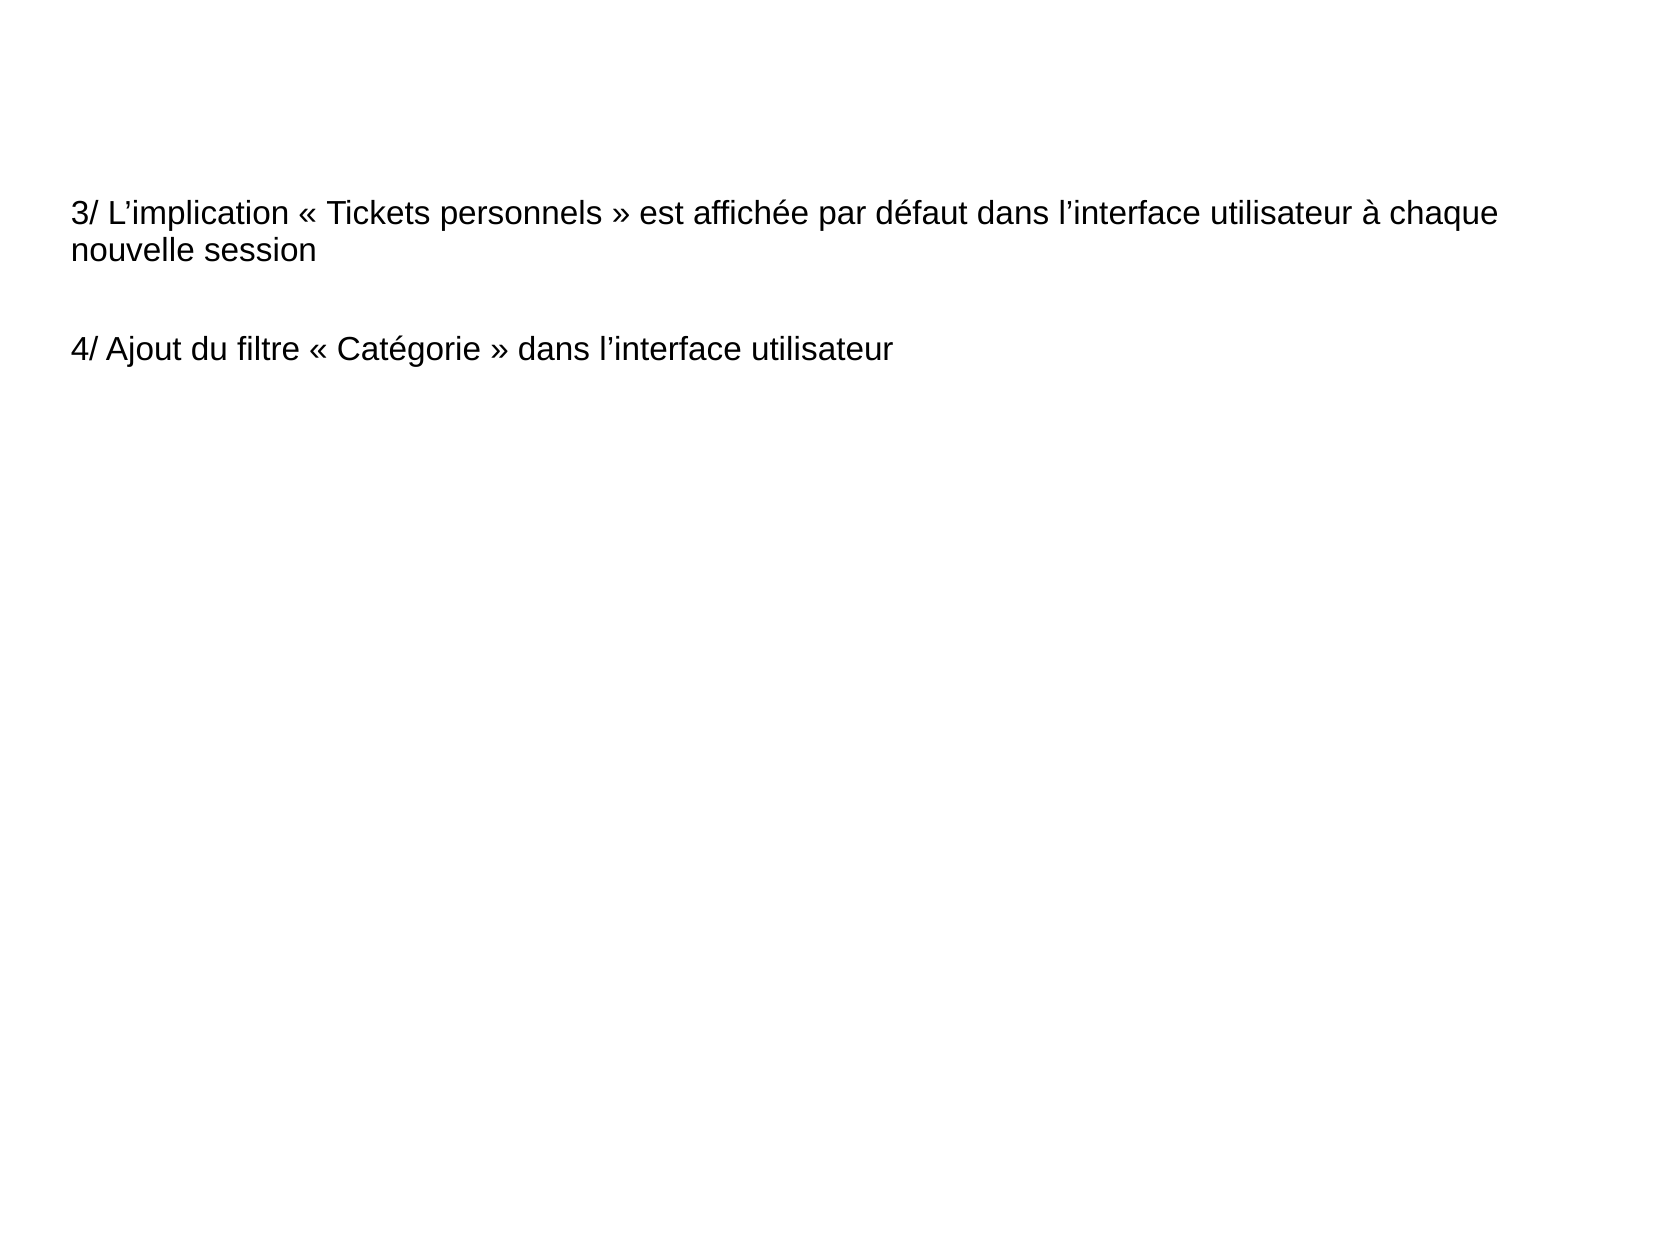

# 3/ L’implication « Tickets personnels » est affichée par défaut dans l’interface utilisateur à chaque nouvelle session
4/ Ajout du filtre « Catégorie » dans l’interface utilisateur